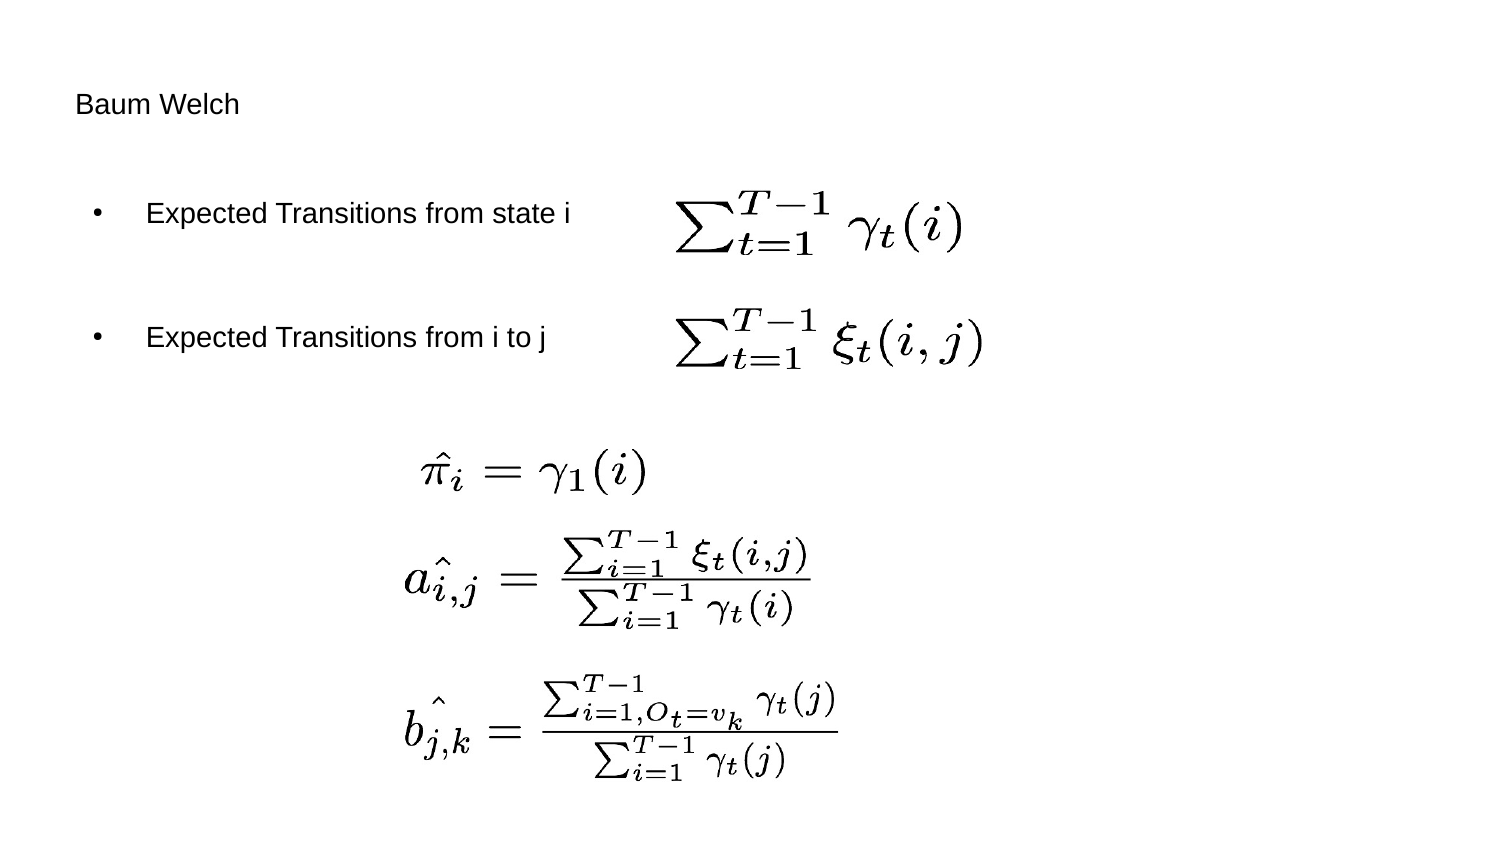

# Baum Welch
Expected Transitions from state i
Expected Transitions from i to j